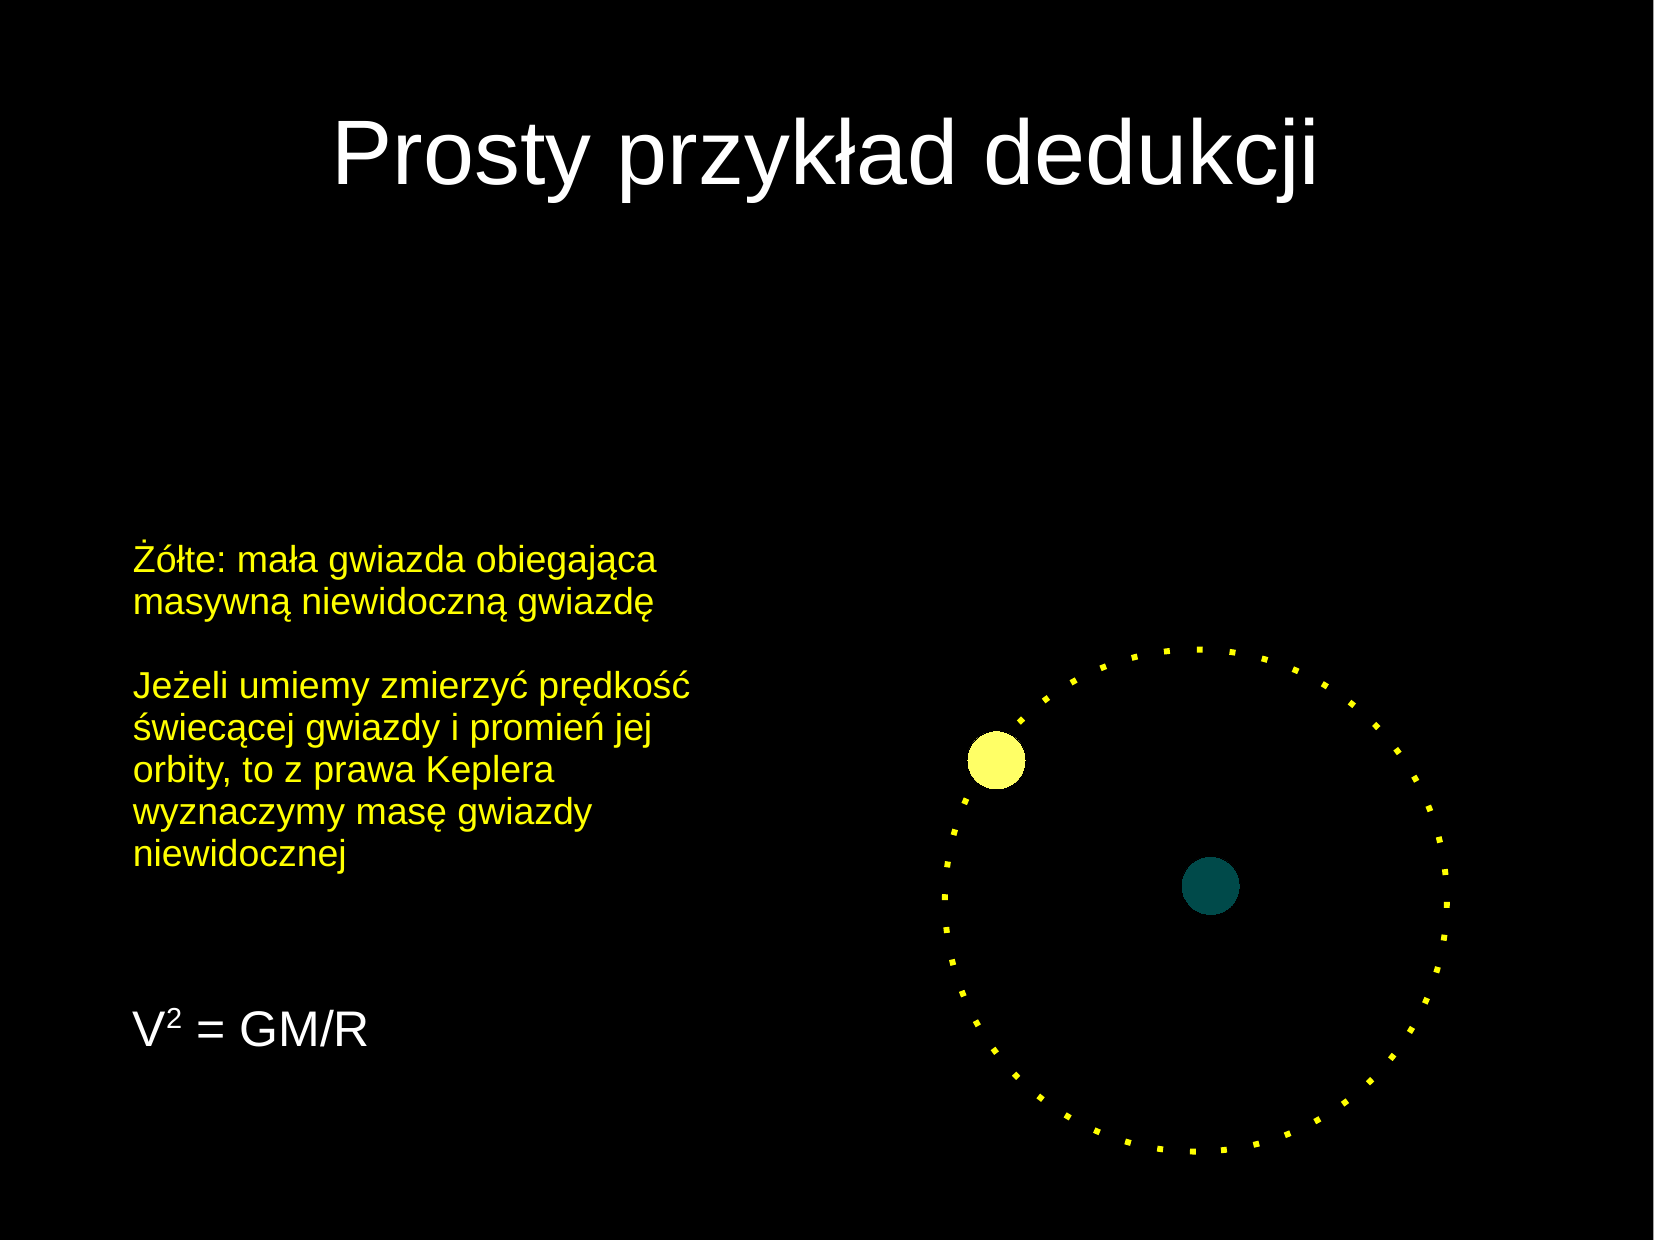

# Prosty przykład dedukcji
Żółte: mała gwiazda obiegająca masywną niewidoczną gwiazdę
Jeżeli umiemy zmierzyć prędkość świecącej gwiazdy i promień jej orbity, to z prawa Keplera wyznaczymy masę gwiazdy niewidocznej
V2 = GM/R